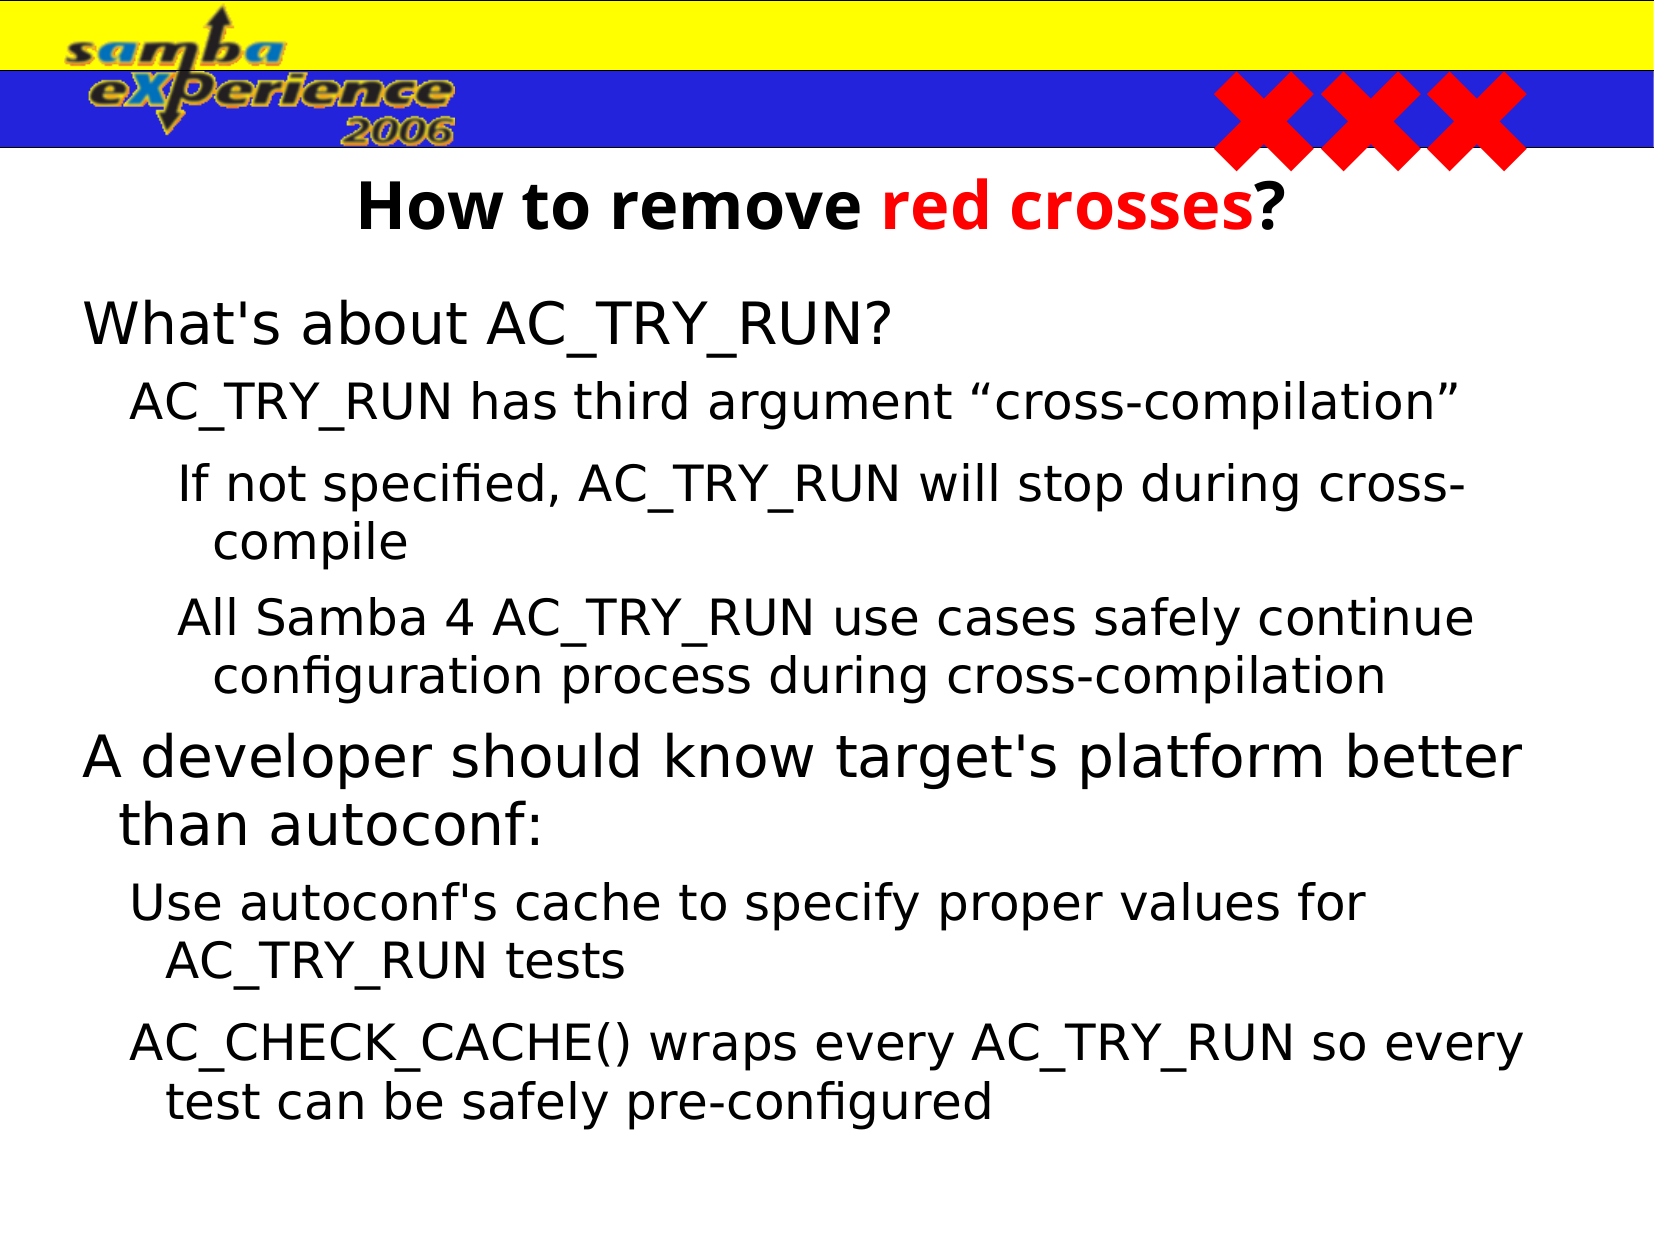




# How to remove red crosses?
What's about AC_TRY_RUN?
AC_TRY_RUN has third argument “cross-compilation”
If not specified, AC_TRY_RUN will stop during cross-compile
All Samba 4 AC_TRY_RUN use cases safely continue configuration process during cross-compilation
A developer should know target's platform better than autoconf:
Use autoconf's cache to specify proper values for AC_TRY_RUN tests
AC_CHECK_CACHE() wraps every AC_TRY_RUN so every test can be safely pre-configured